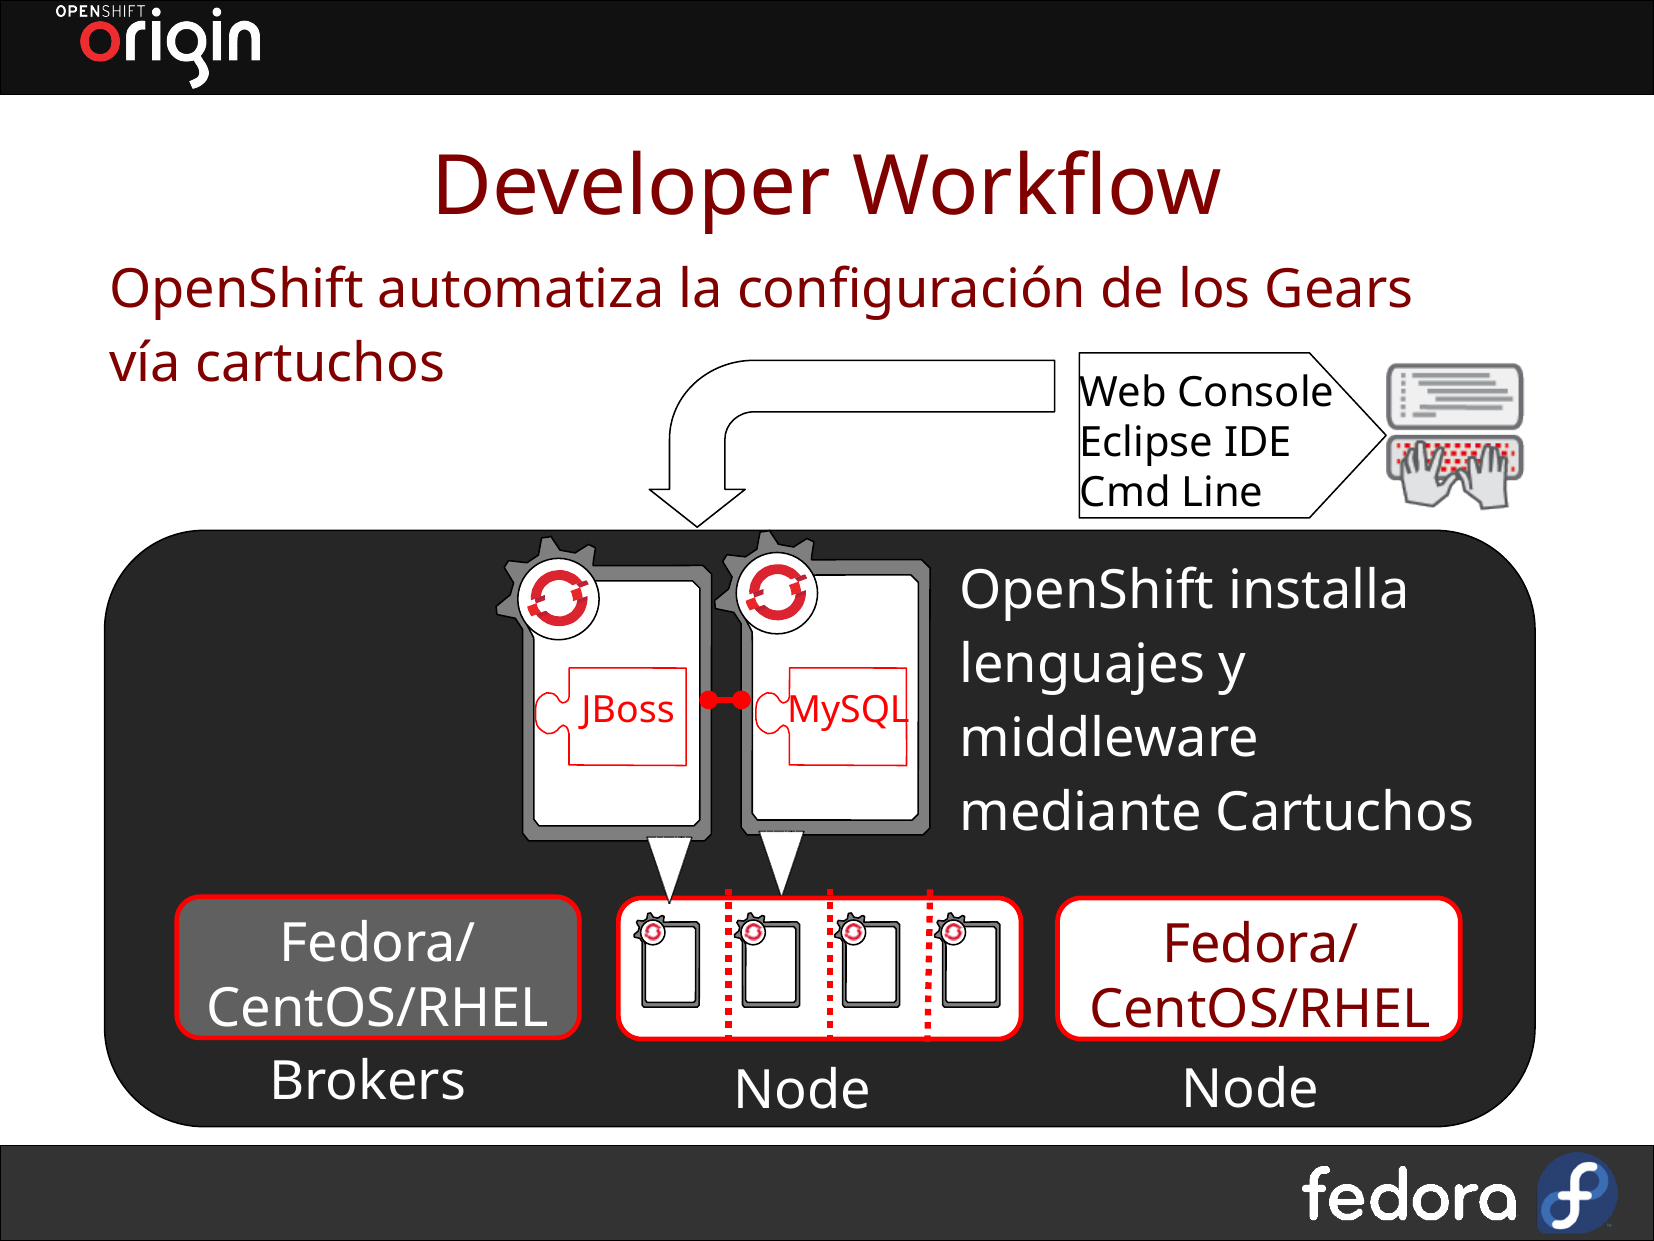

# Developer Workflow
OpenShift automatiza la configuración de los Gears vía cartuchos
Web Console
Eclipse IDE
Cmd Line
OpenShift installa lenguajes y middleware mediante Cartuchos
JBoss
MySQL
Fedora/CentOS/RHEL
Fedora/CentOS/RHEL
Brokers
Node
Node